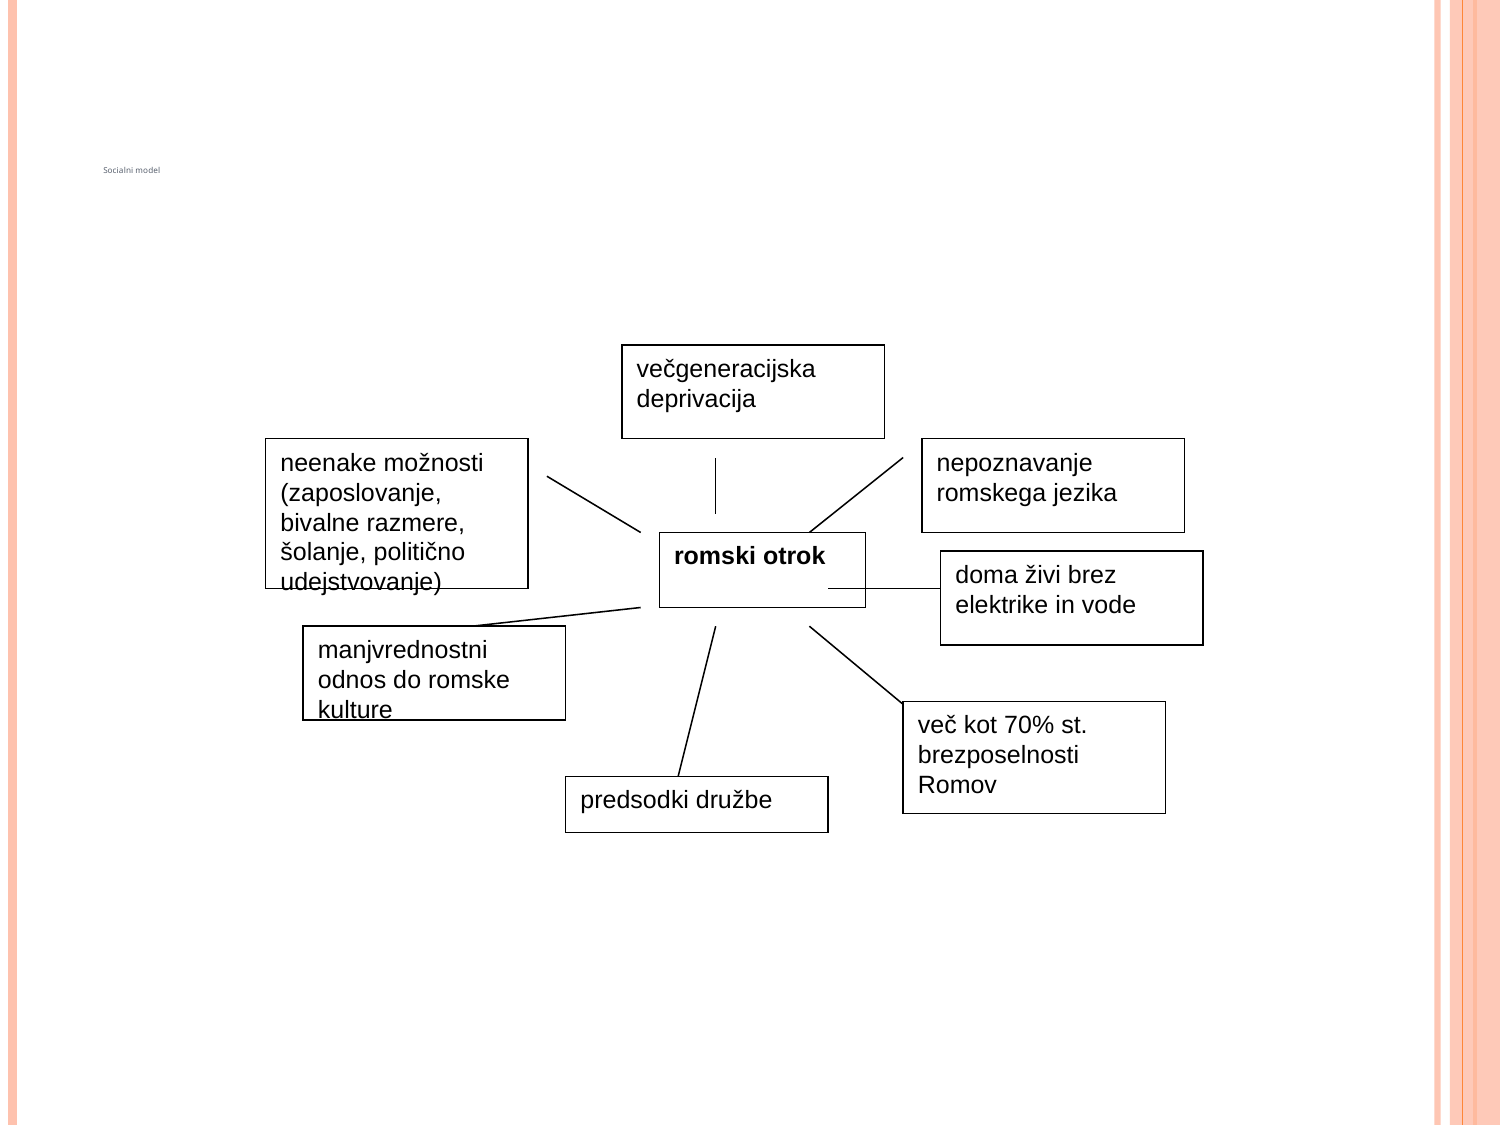

# Socialni model
večgeneracijska deprivacija
neenake možnosti (zaposlovanje, bivalne razmere, šolanje, politično udejstvovanje)
nepoznavanje romskega jezika
romski otrok
doma živi brez elektrike in vode
manjvrednostni odnos do romske kulture
več kot 70% st. brezposelnosti Romov
predsodki družbe